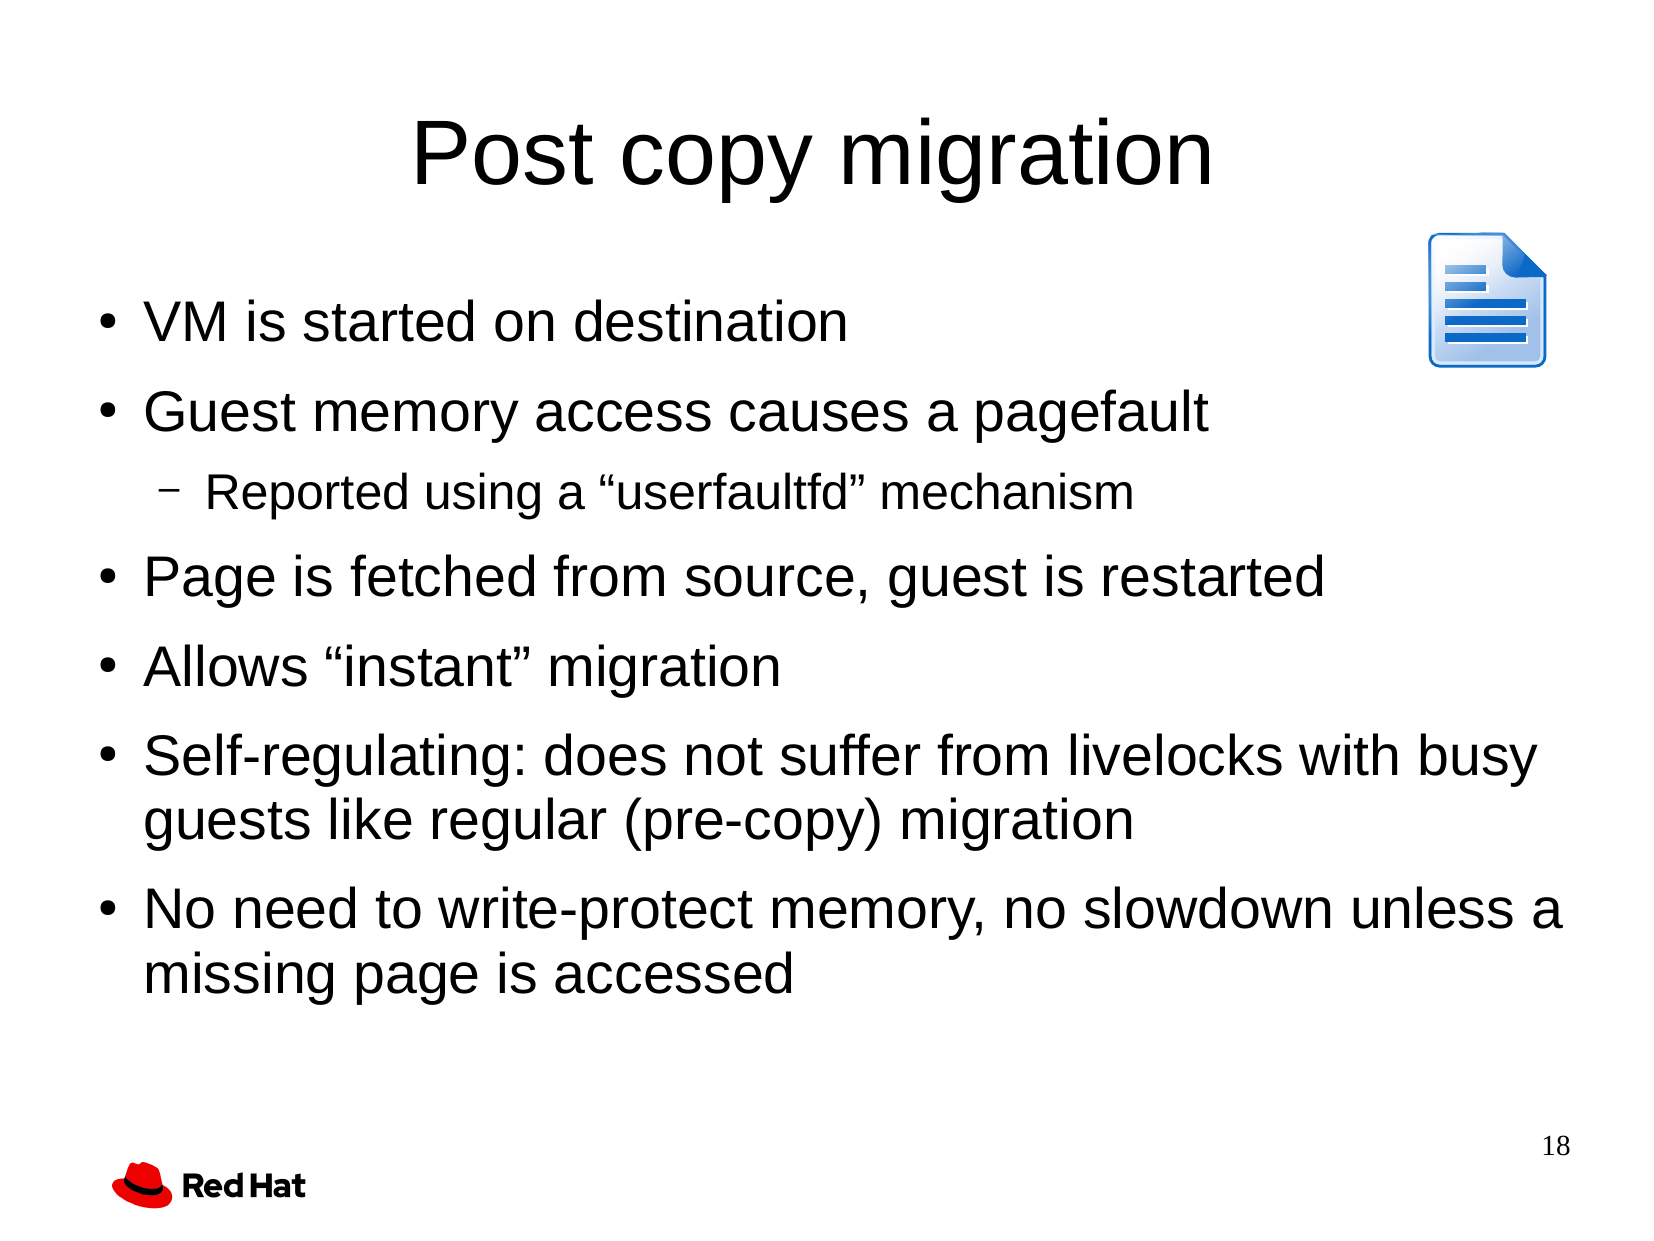

# Post copy migration
VM is started on destination
Guest memory access causes a pagefault
Reported using a “userfaultfd” mechanism
Page is fetched from source, guest is restarted
Allows “instant” migration
Self-regulating: does not suffer from livelocks with busy guests like regular (pre-copy) migration
No need to write-protect memory, no slowdown unless a missing page is accessed
18